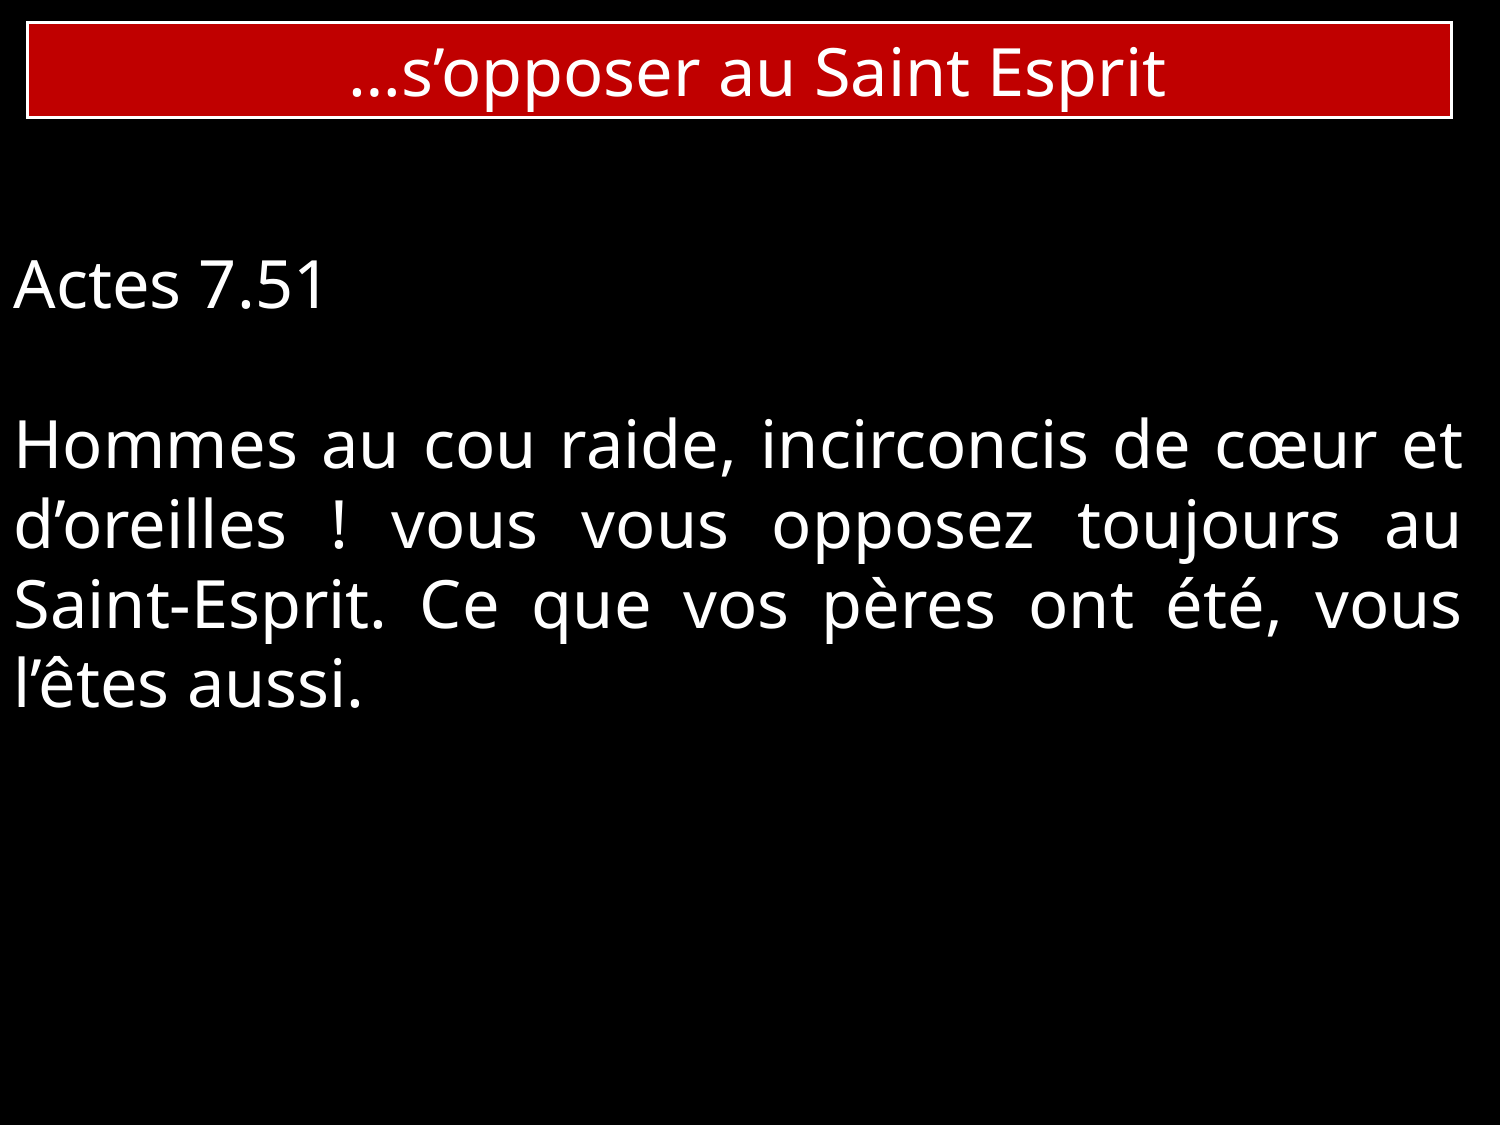

…s’opposer au Saint Esprit
Actes 7.51
Hommes au cou raide, incirconcis de cœur et d’oreilles ! vous vous opposez toujours au Saint-Esprit. Ce que vos pères ont été, vous l’êtes aussi.